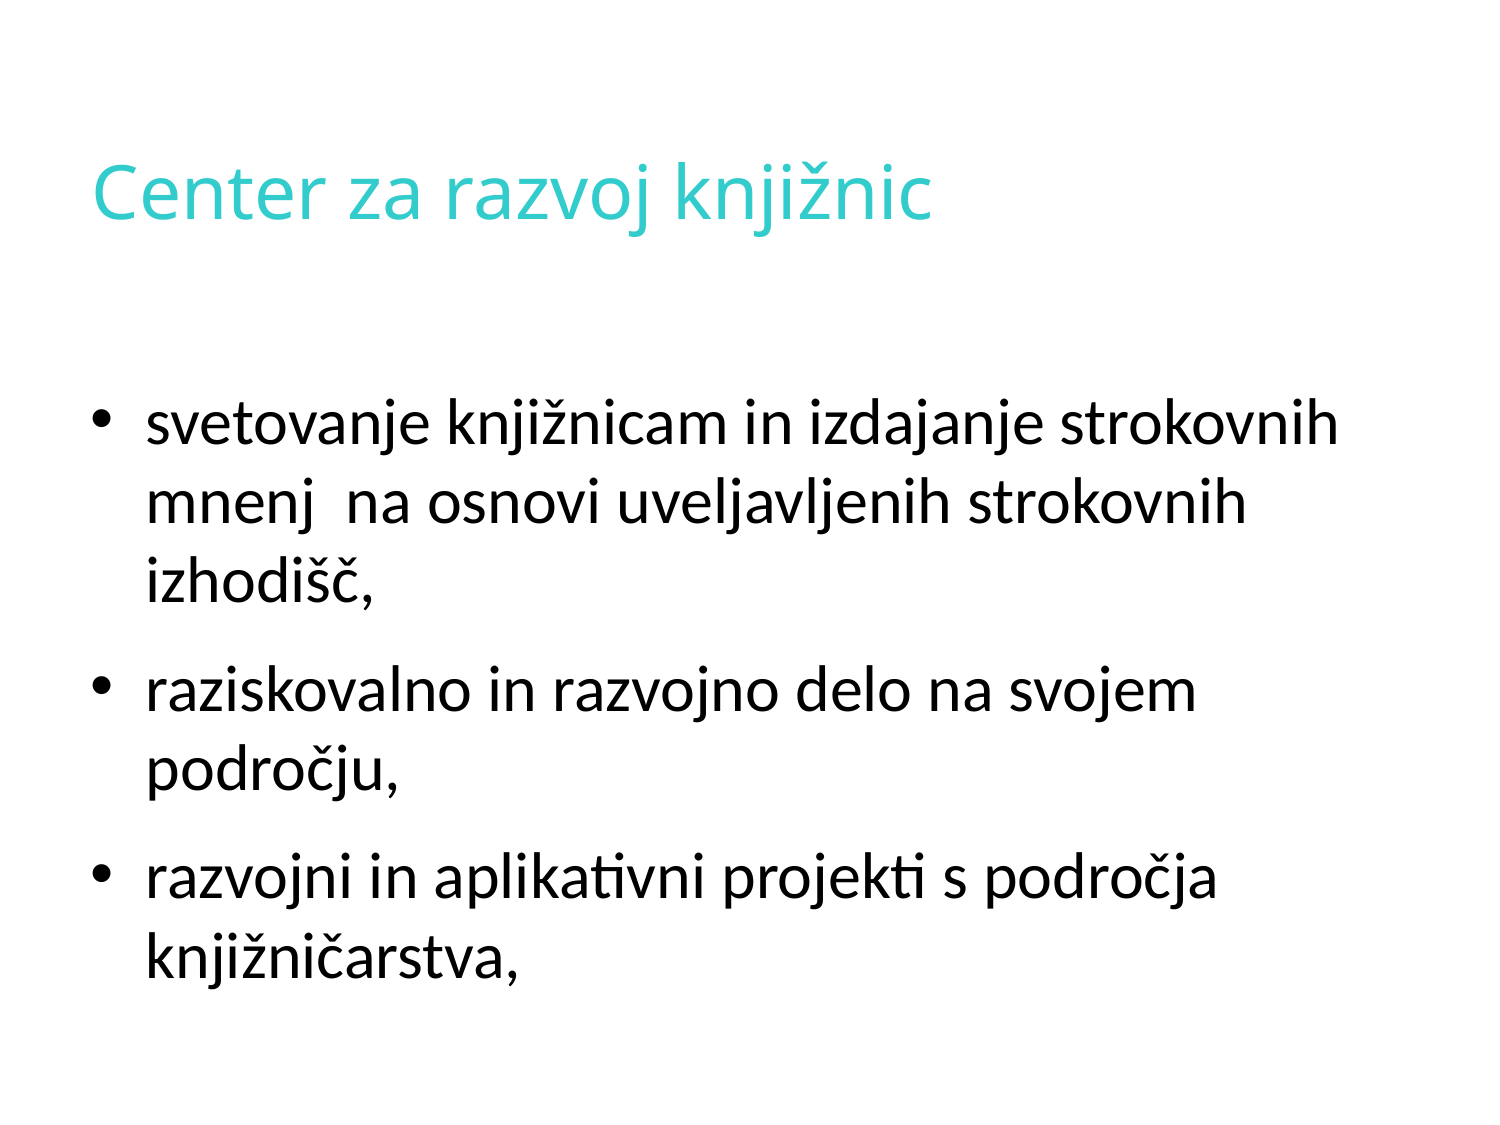

Center za razvoj knjižnic
# svetovanje knjižnicam in izdajanje strokovnih mnenj na osnovi uveljavljenih strokovnih izhodišč,
raziskovalno in razvojno delo na svojem področju,
razvojni in aplikativni projekti s področja knjižničarstva,